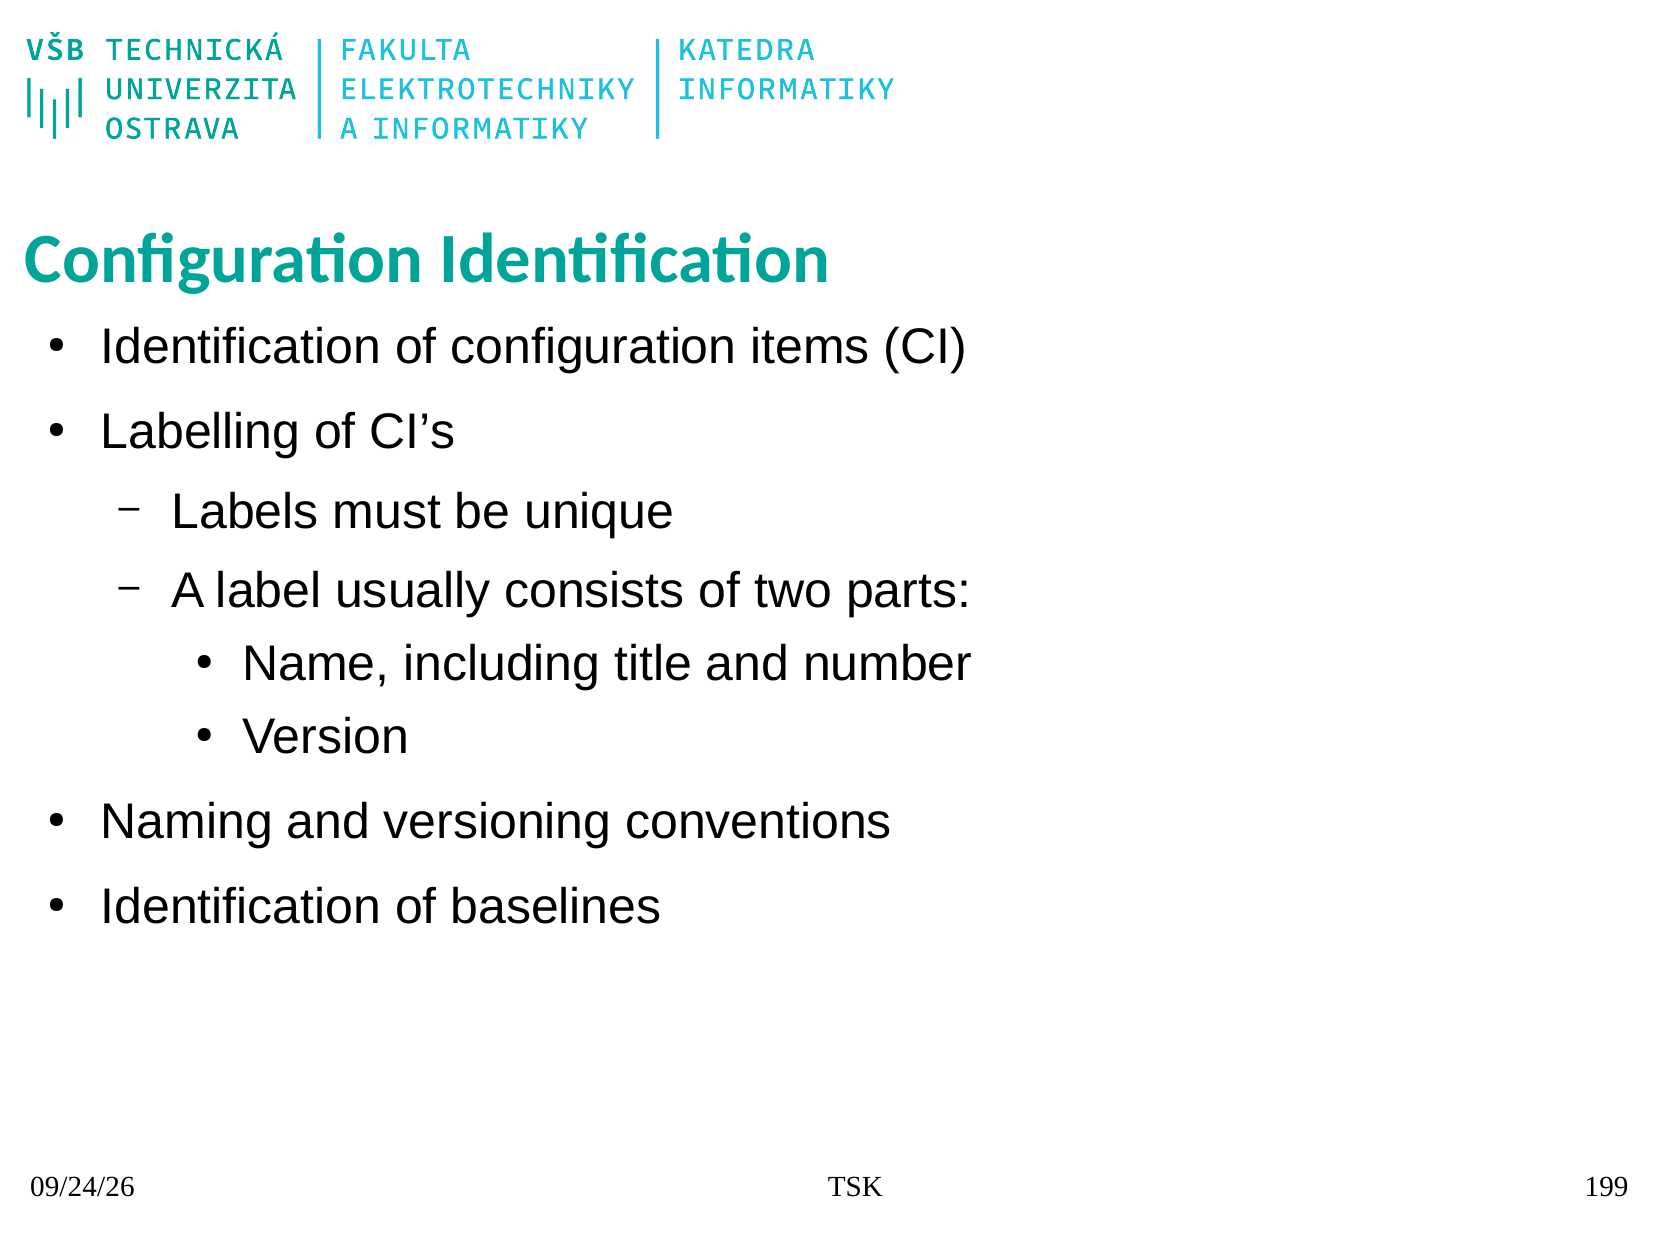

# Configuration Identification
Identification of configuration items (CI)
Labelling of CI’s
Labels must be unique
A label usually consists of two parts:
Name, including title and number
Version
Naming and versioning conventions
Identification of baselines
TSK
199